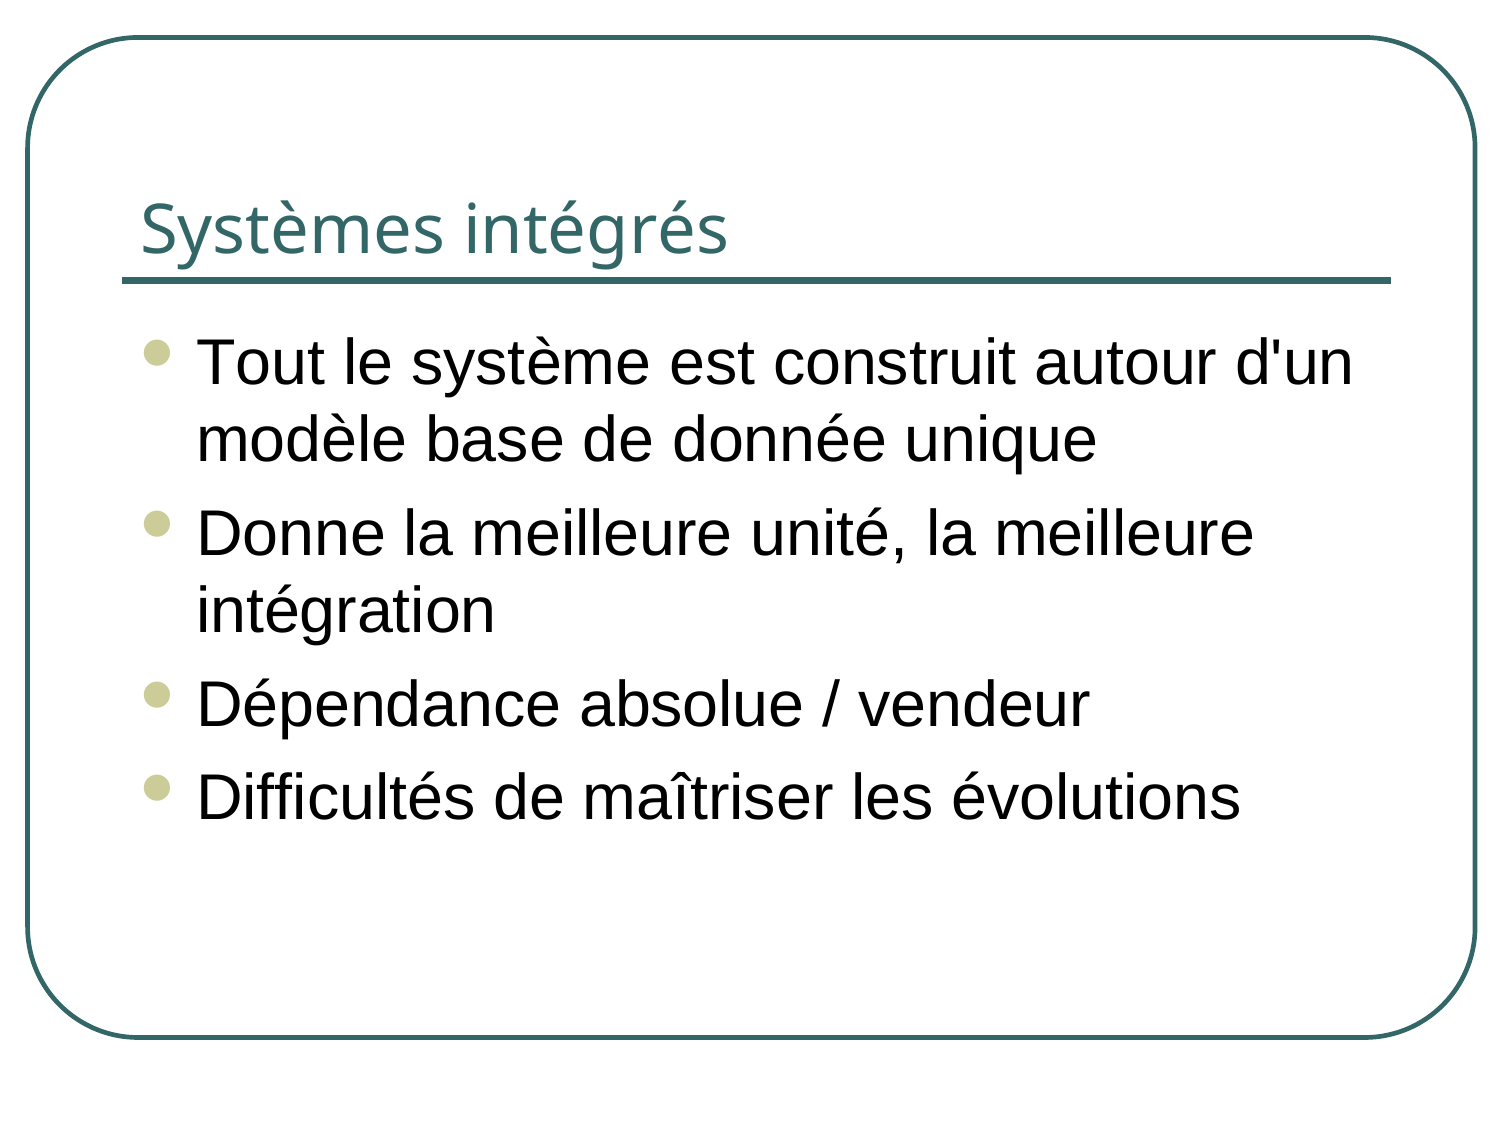

# Systèmes intégrés
Tout le système est construit autour d'un modèle base de donnée unique
Donne la meilleure unité, la meilleure intégration
Dépendance absolue / vendeur
Difficultés de maîtriser les évolutions